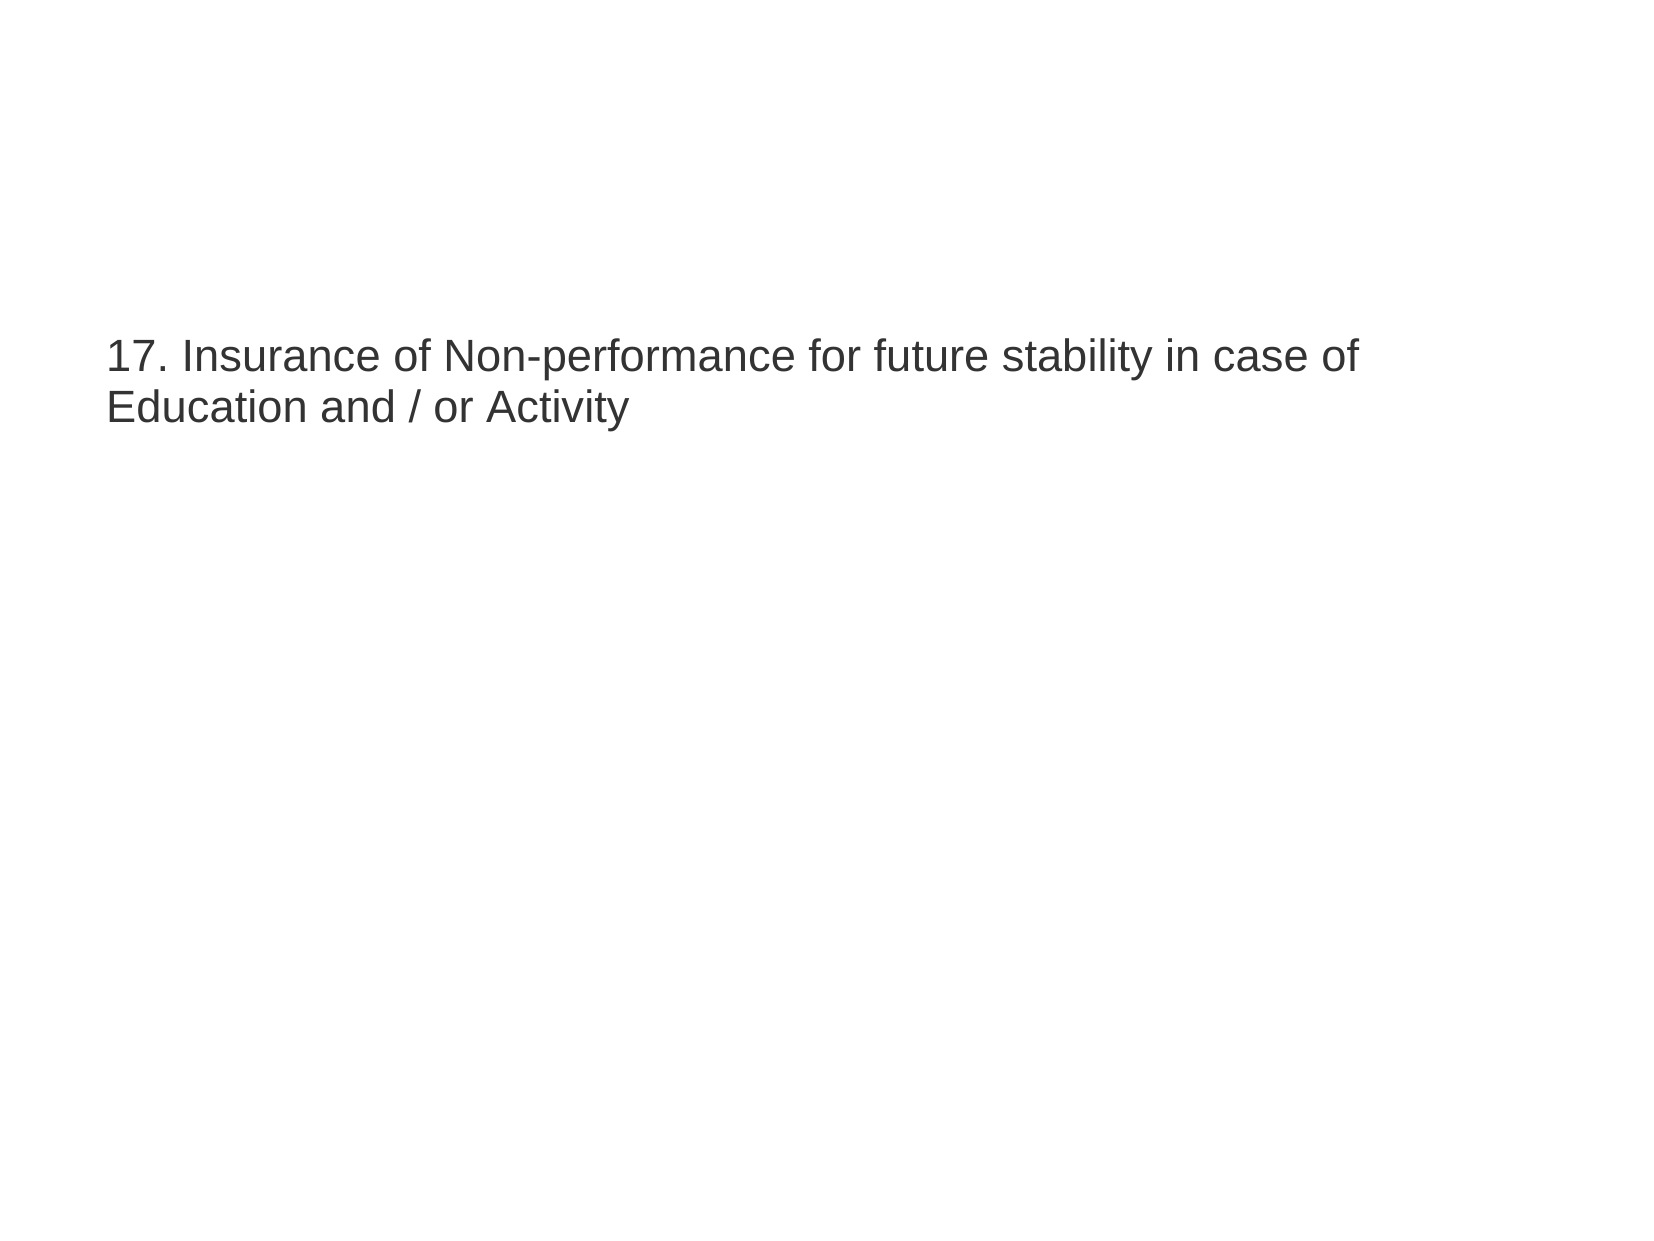

#
17. Insurance of Non-performance for future stability in case of Education and / or Activity